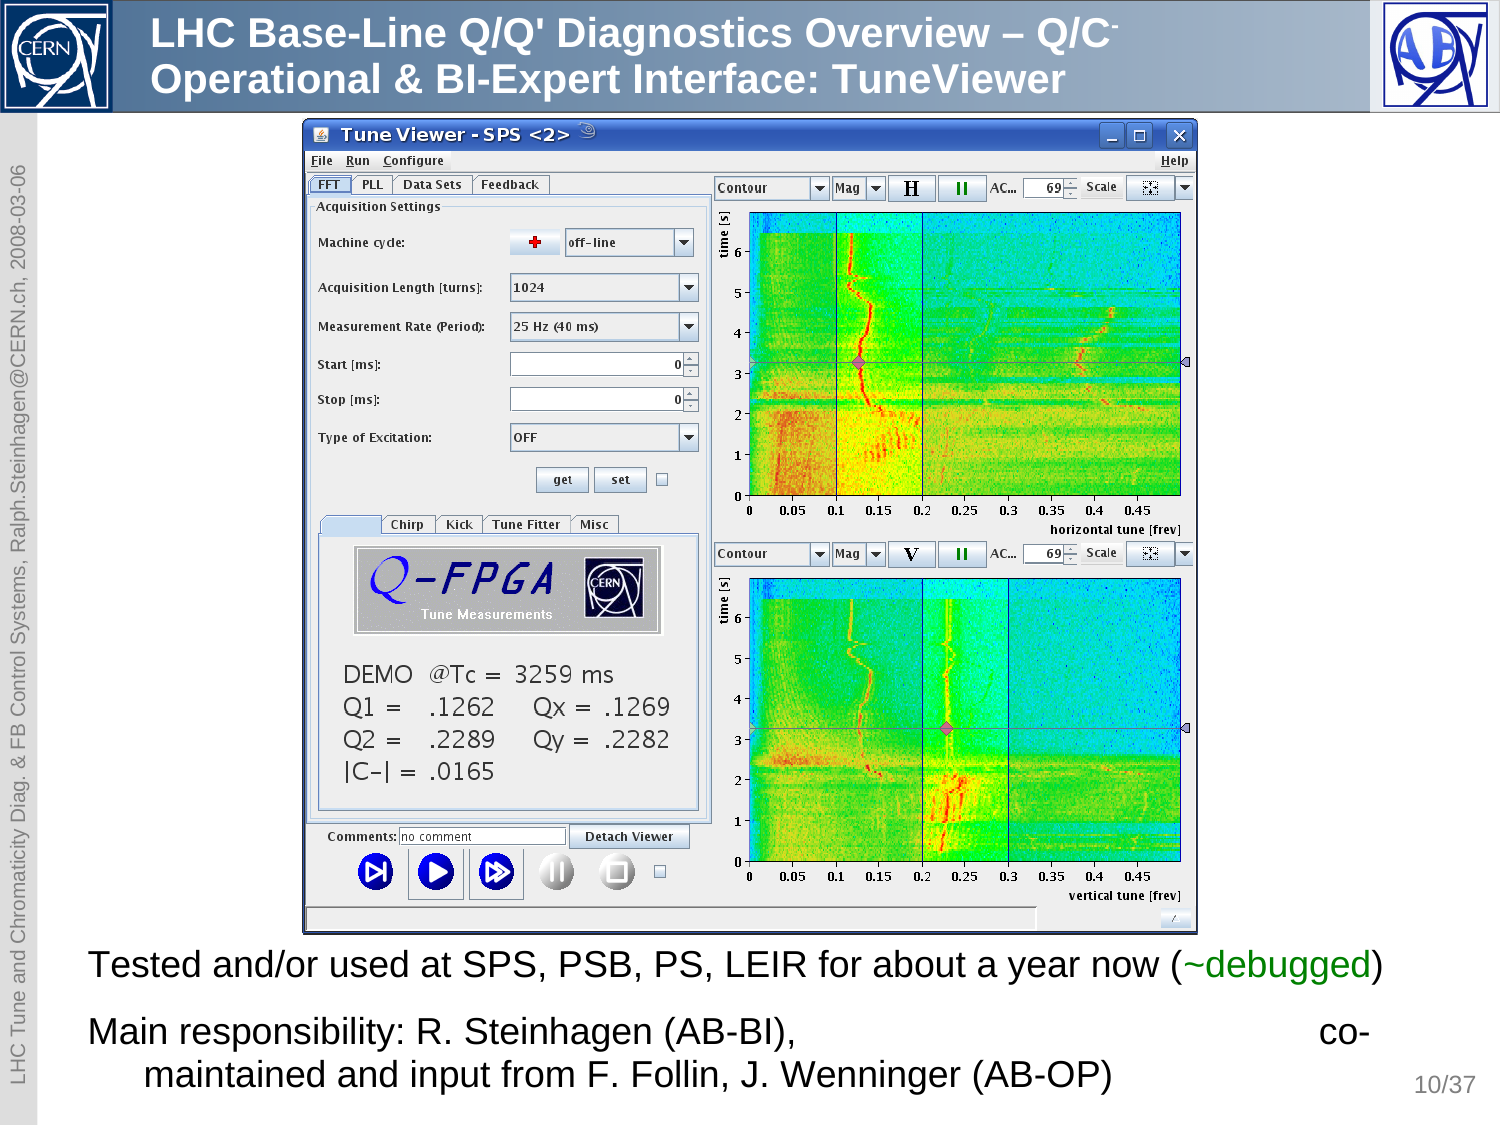

# LHC Base-Line Q/Q' Diagnostics Overview – Q/C- Operational & BI-Expert Interface: TuneViewer
Tested and/or used at SPS, PSB, PS, LEIR for about a year now (~debugged)
Main responsibility: R. Steinhagen (AB-BI), 				 co-maintained and input from F. Follin, J. Wenninger (AB-OP)